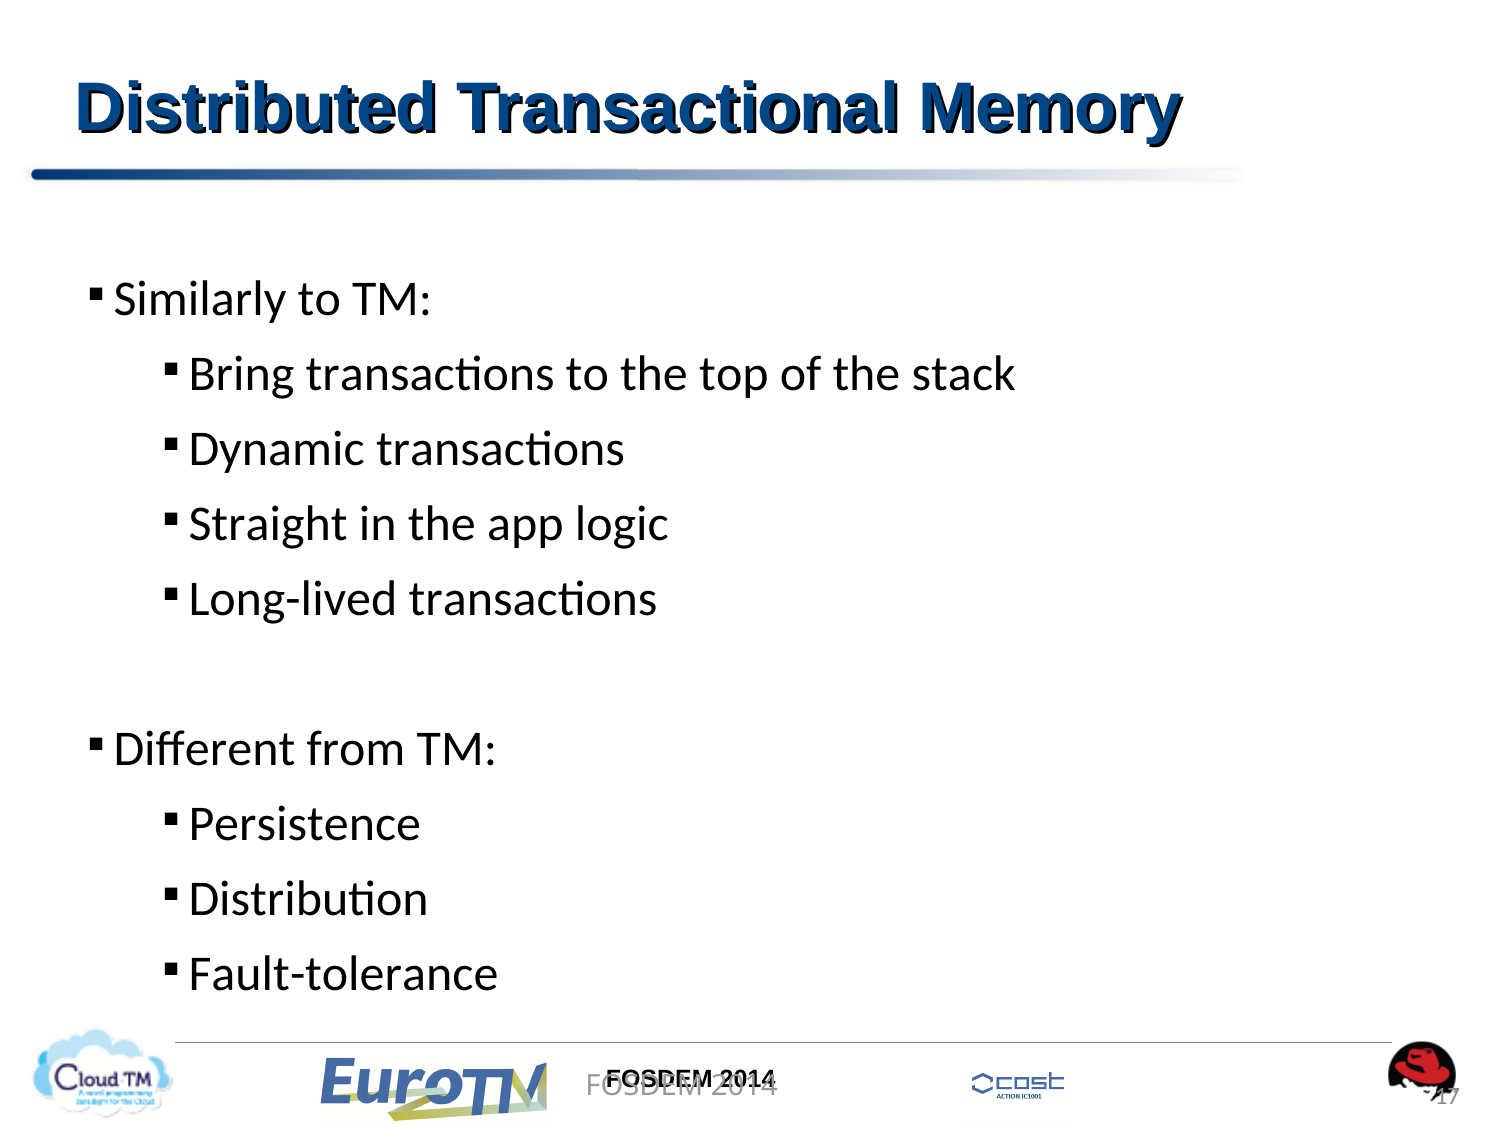

# Distributed Transactional Memory
 Similarly to TM:
 Bring transactions to the top of the stack
 Dynamic transactions
 Straight in the app logic
 Long-lived transactions
 Different from TM:
 Persistence
 Distribution
 Fault-tolerance
FOSDEM 2014